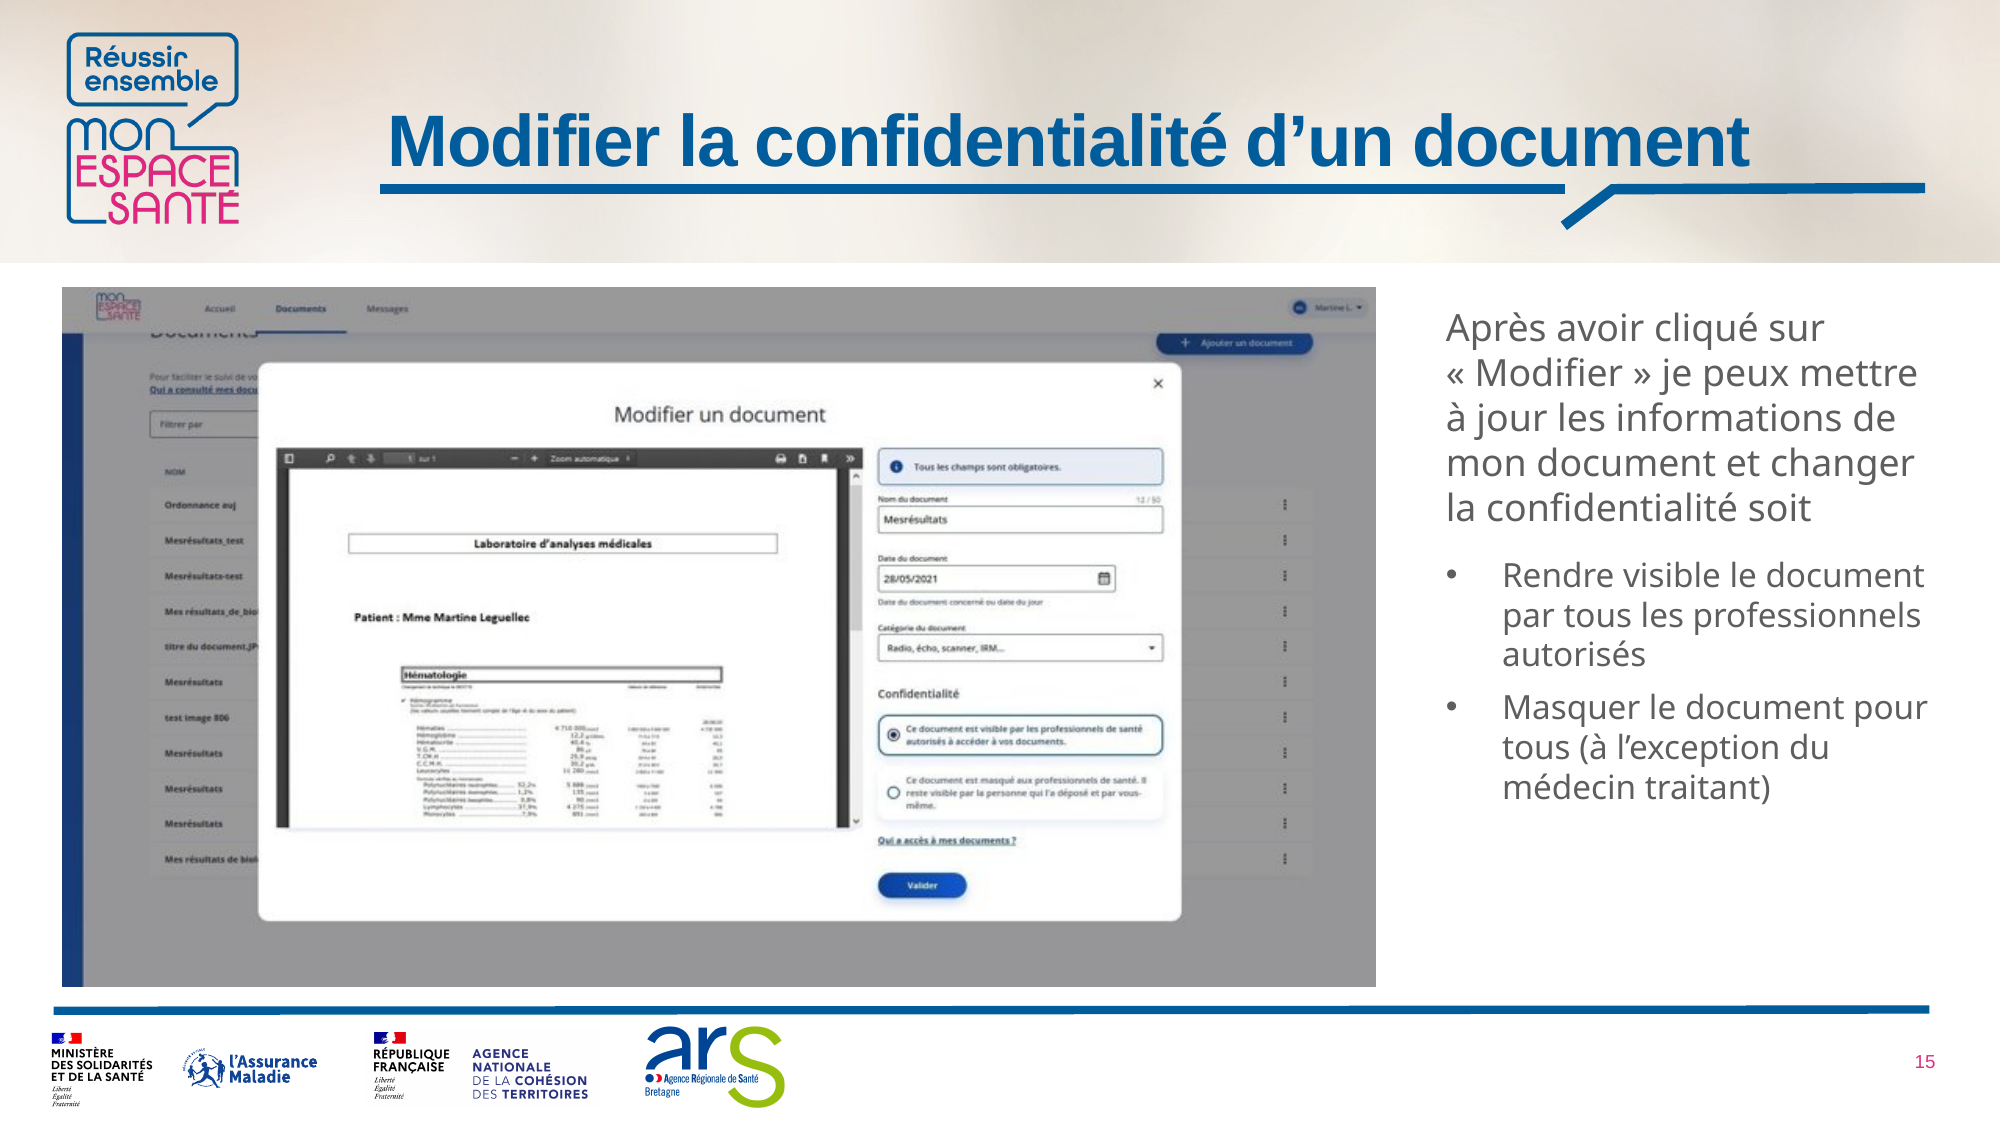

# Modifier la confidentialité d’un document
Après avoir cliqué sur « Modifier » je peux mettre à jour les informations de mon document et changer la confidentialité soit
Rendre visible le document par tous les professionnels autorisés
Masquer le document pour tous (à l’exception du médecin traitant)
15